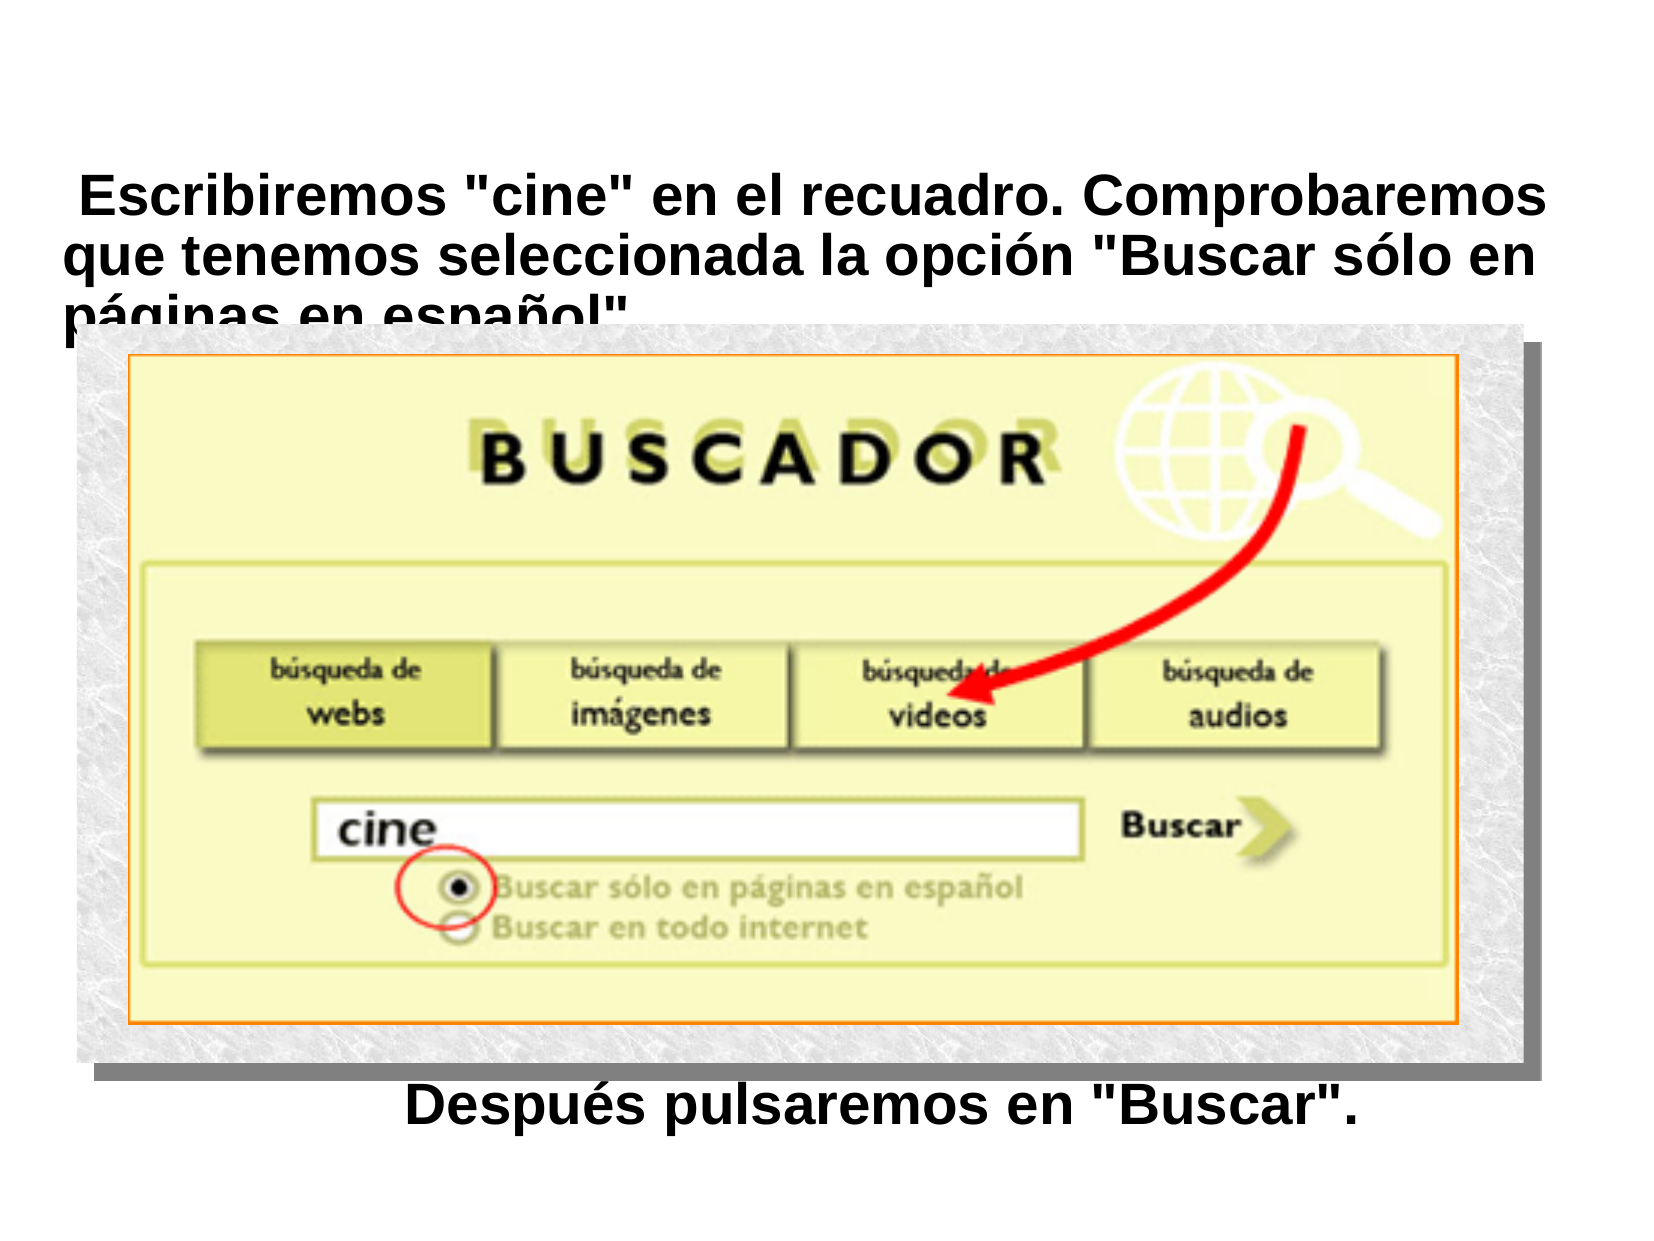

Escribiremos "cine" en el recuadro. Comprobaremos que tenemos seleccionada la opción "Buscar sólo en páginas en español".
Después pulsaremos en "Buscar".